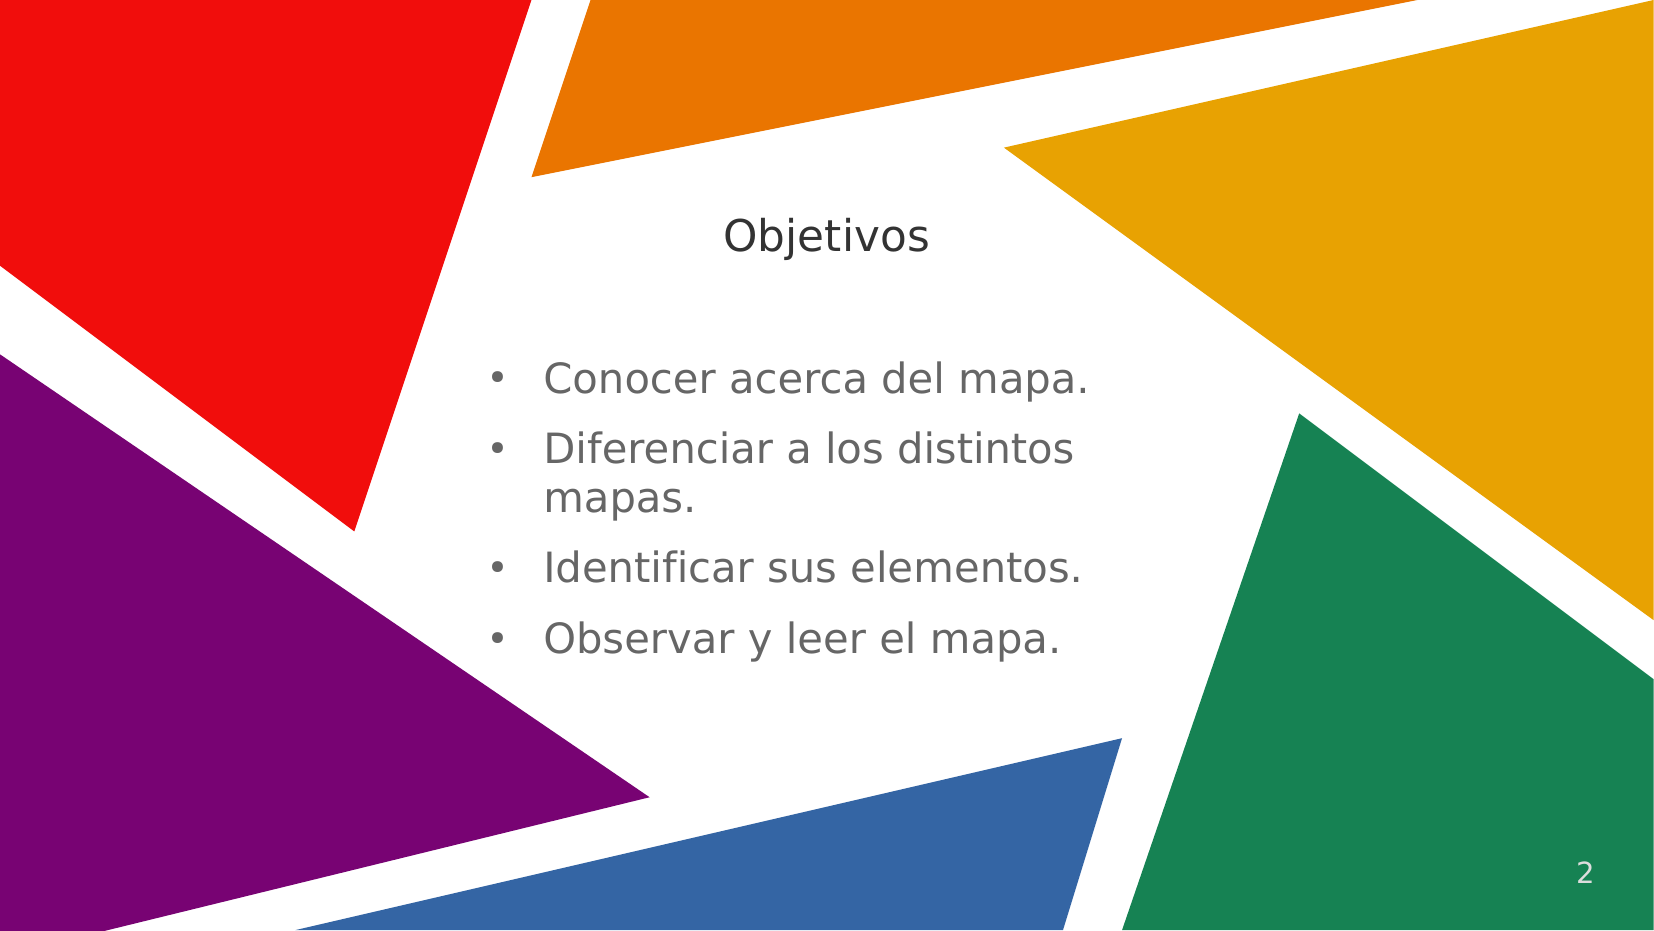

# Objetivos
Conocer acerca del mapa.
Diferenciar a los distintos mapas.
Identificar sus elementos.
Observar y leer el mapa.
2